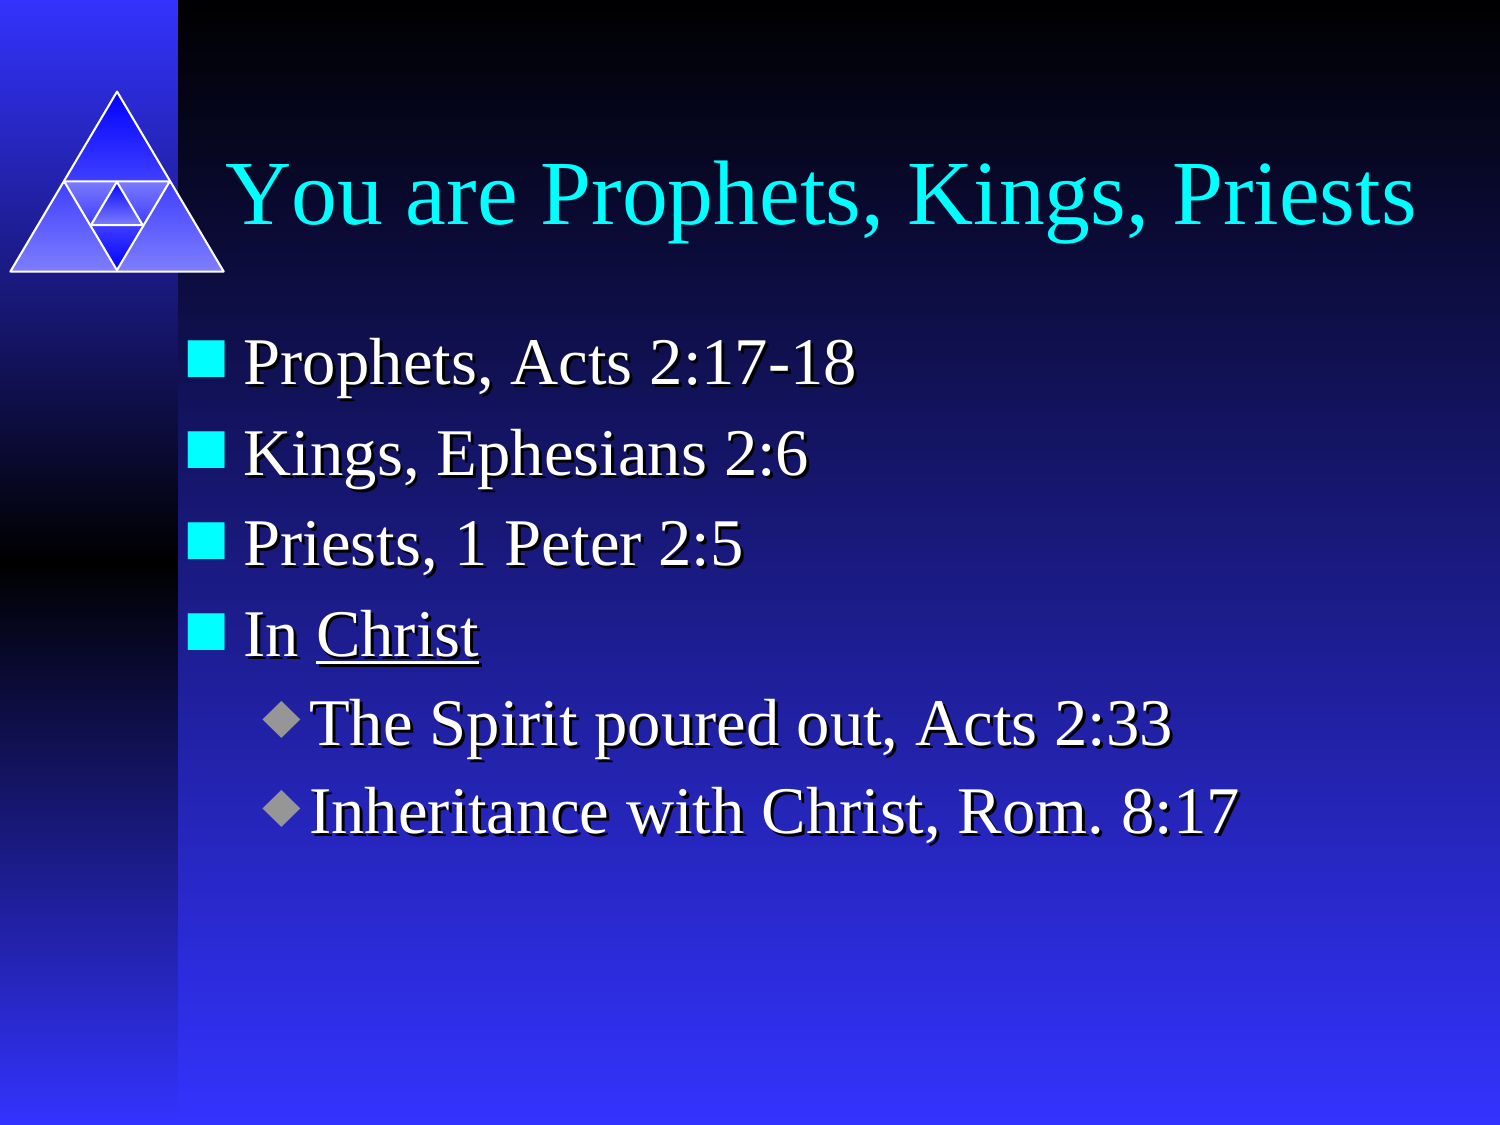

# You are Prophets, Kings, Priests
Prophets, Acts 2:17-18
Kings, Ephesians 2:6
Priests, 1 Peter 2:5
In Christ
The Spirit poured out, Acts 2:33
Inheritance with Christ, Rom. 8:17